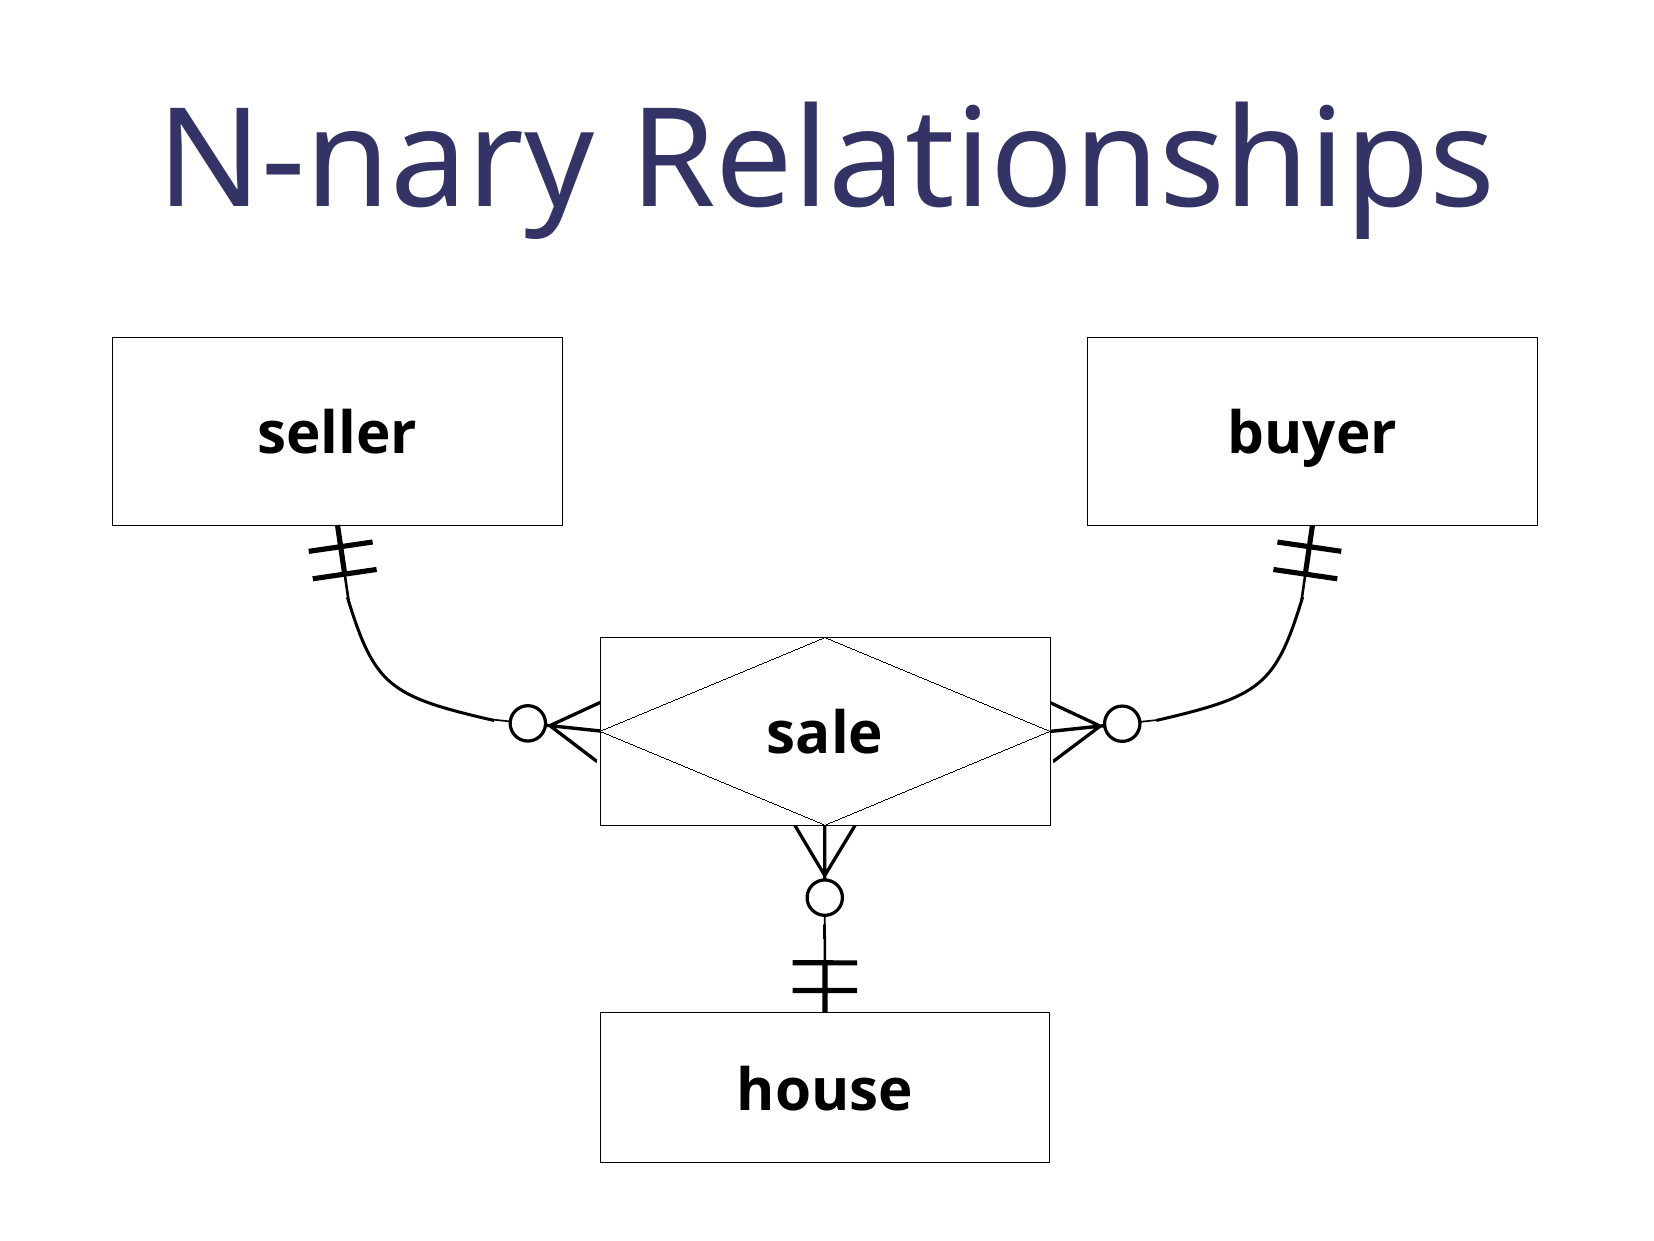

# N-nary Relationships
seller
buyer
sale
house